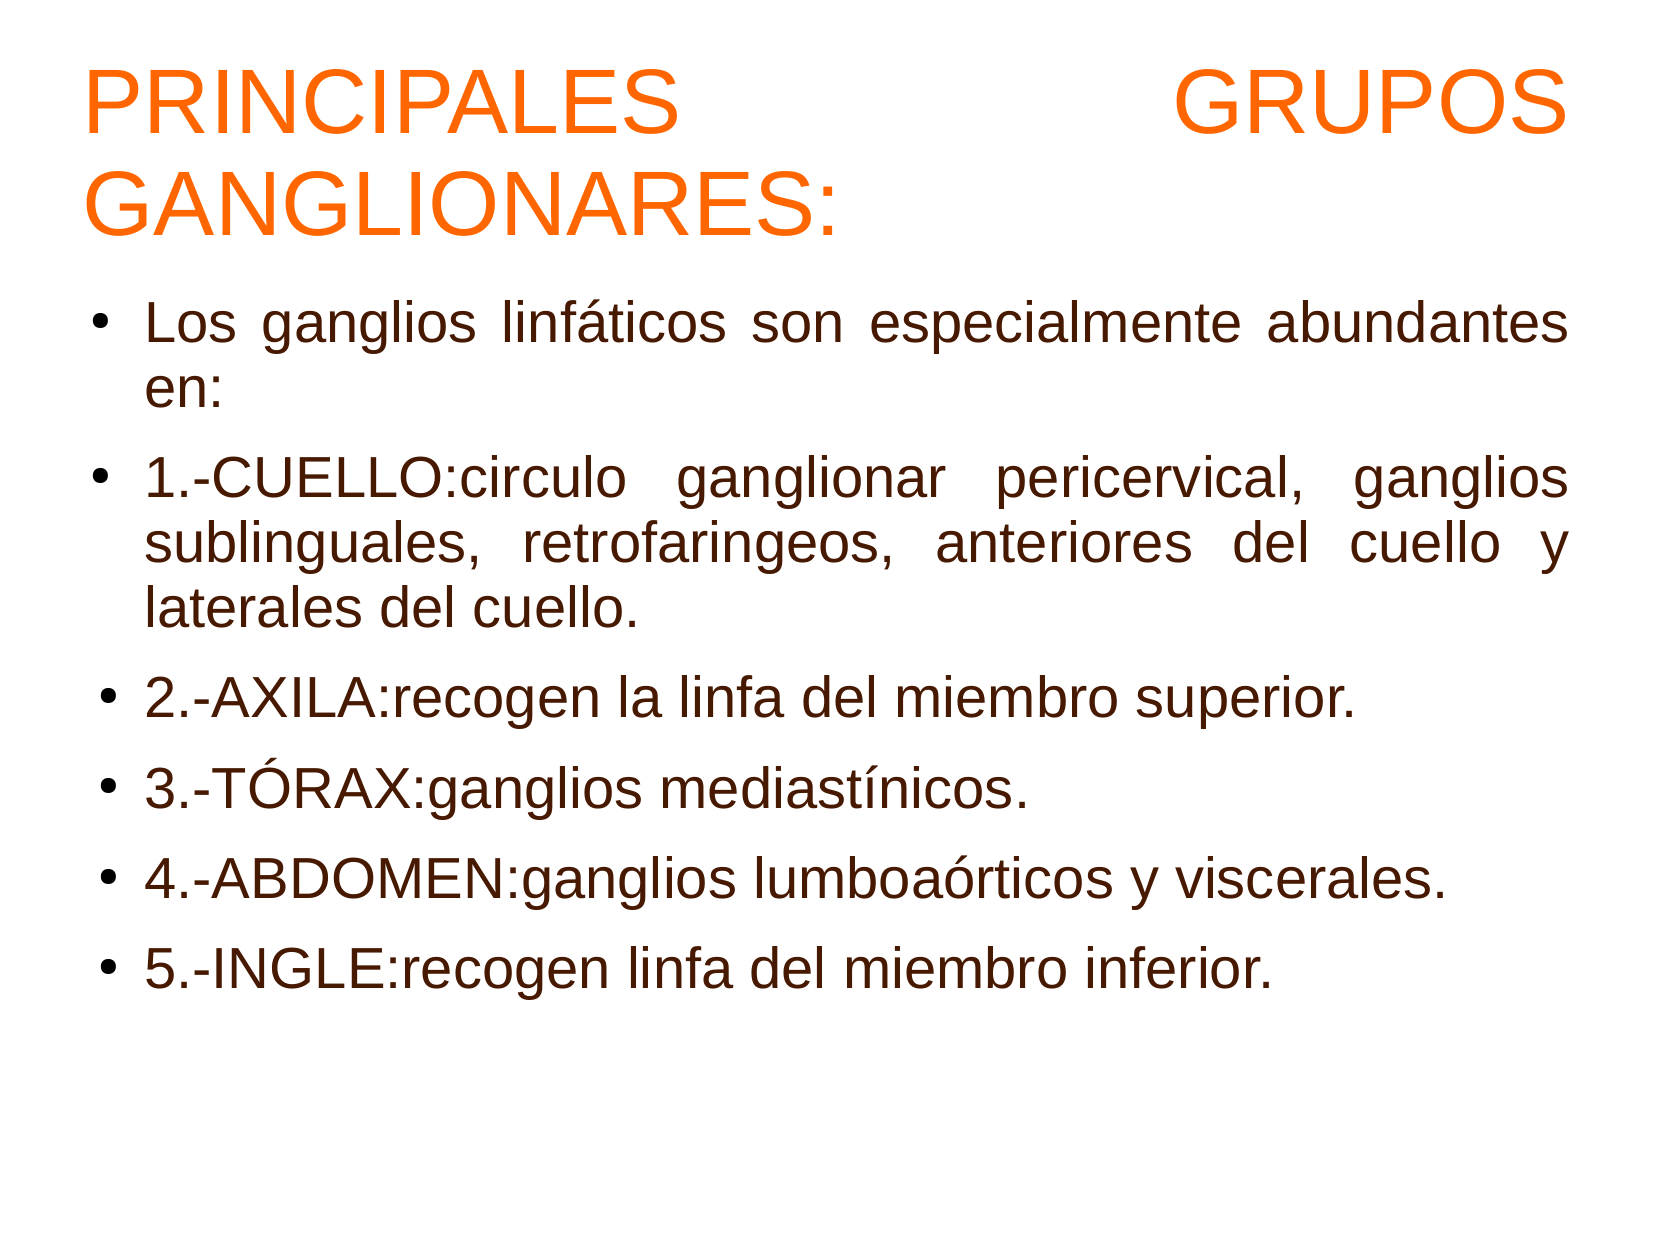

# PRINCIPALES GRUPOS GANGLIONARES:
Los ganglios linfáticos son especialmente abundantes en:
1.-CUELLO:circulo ganglionar pericervical, ganglios sublinguales, retrofaringeos, anteriores del cuello y laterales del cuello.
2.-AXILA:recogen la linfa del miembro superior.
3.-TÓRAX:ganglios mediastínicos.
4.-ABDOMEN:ganglios lumboaórticos y viscerales.
5.-INGLE:recogen linfa del miembro inferior.